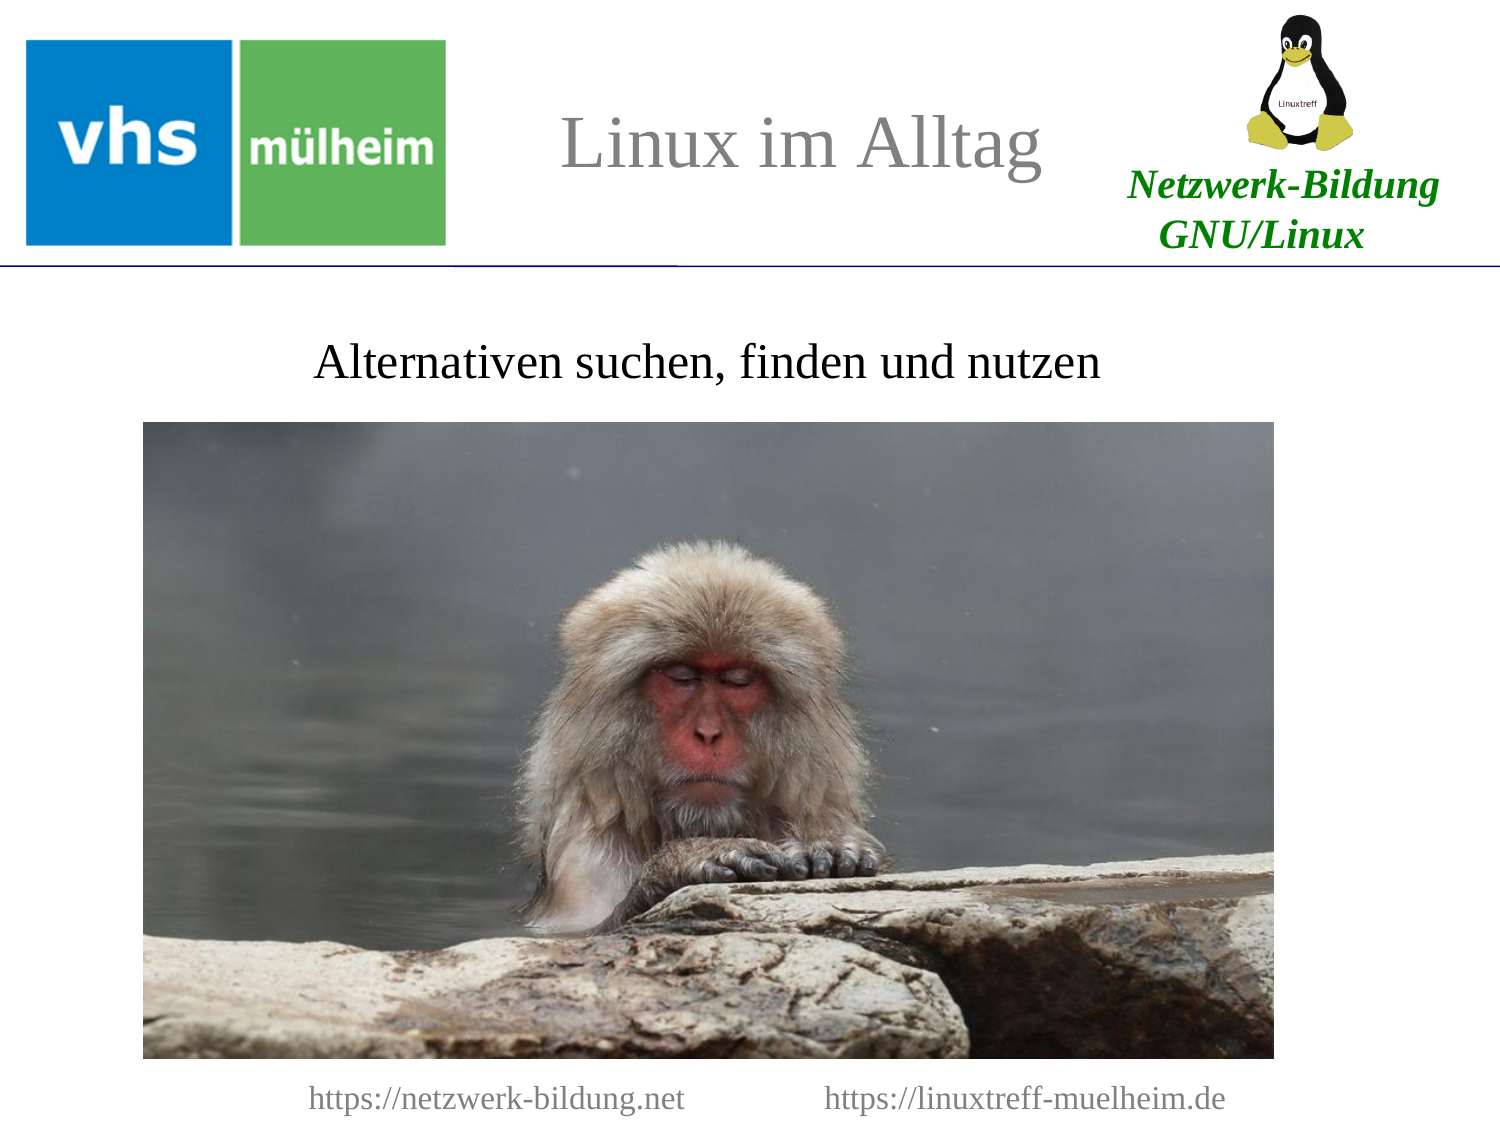

Linux im Alltag
Netzwerk-Bildung
 GNU/Linux
Alternativen suchen, finden und nutzen
https://netzwerk-bildung.net		https://linuxtreff-muelheim.de